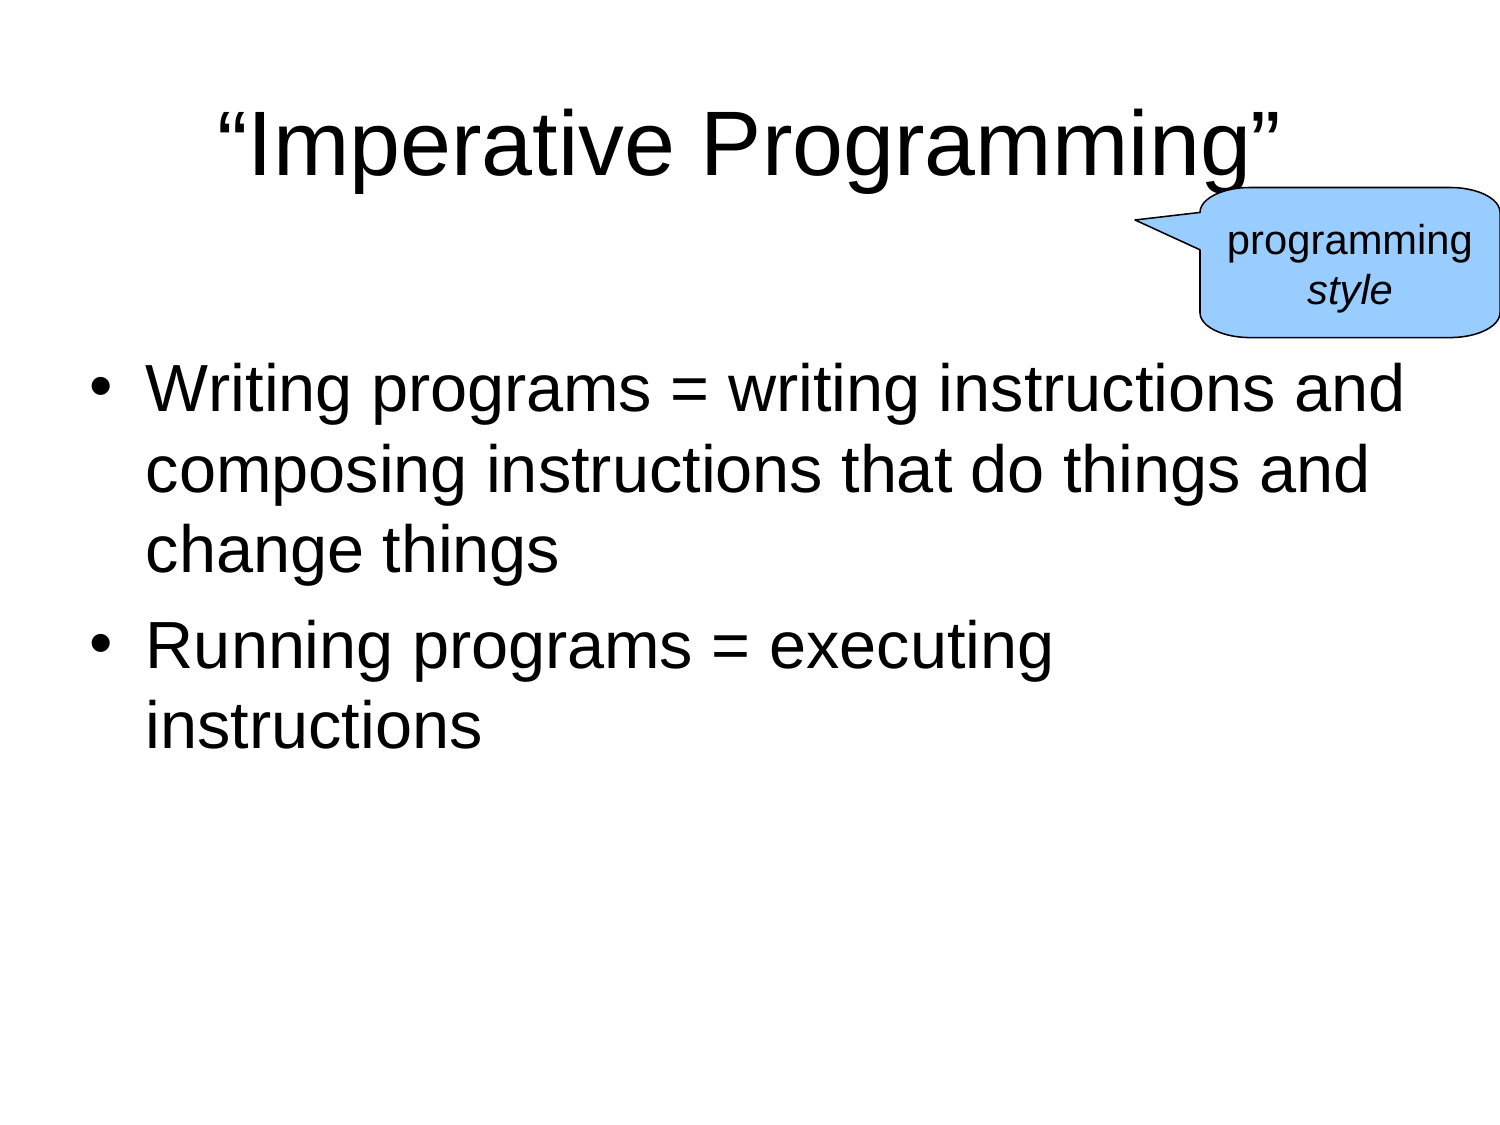

# “Imperative Programming”
programming
style
Writing programs = writing instructions and composing instructions that do things and change things
Running programs = executing instructions